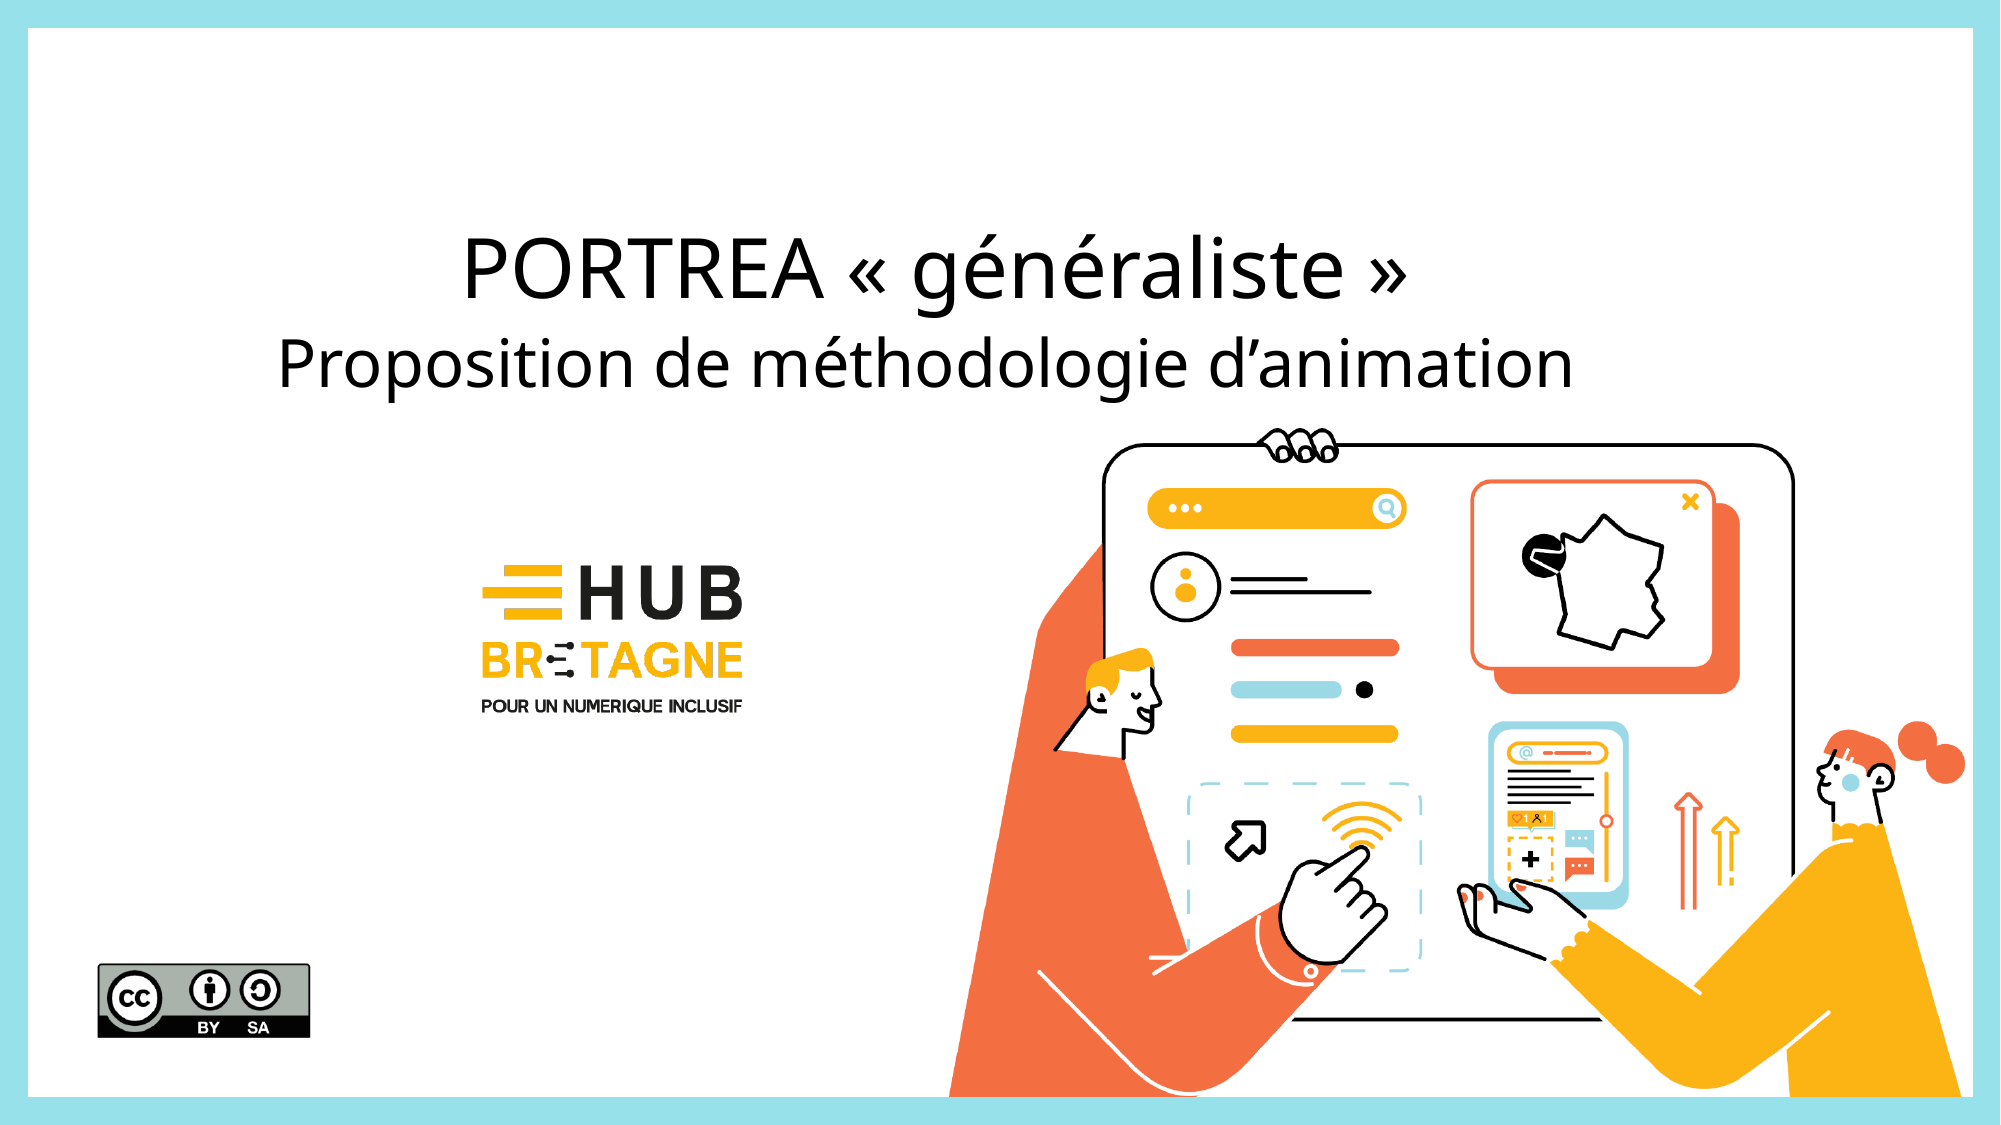

# PORTREA « généraliste » Proposition de méthodologie d’animation